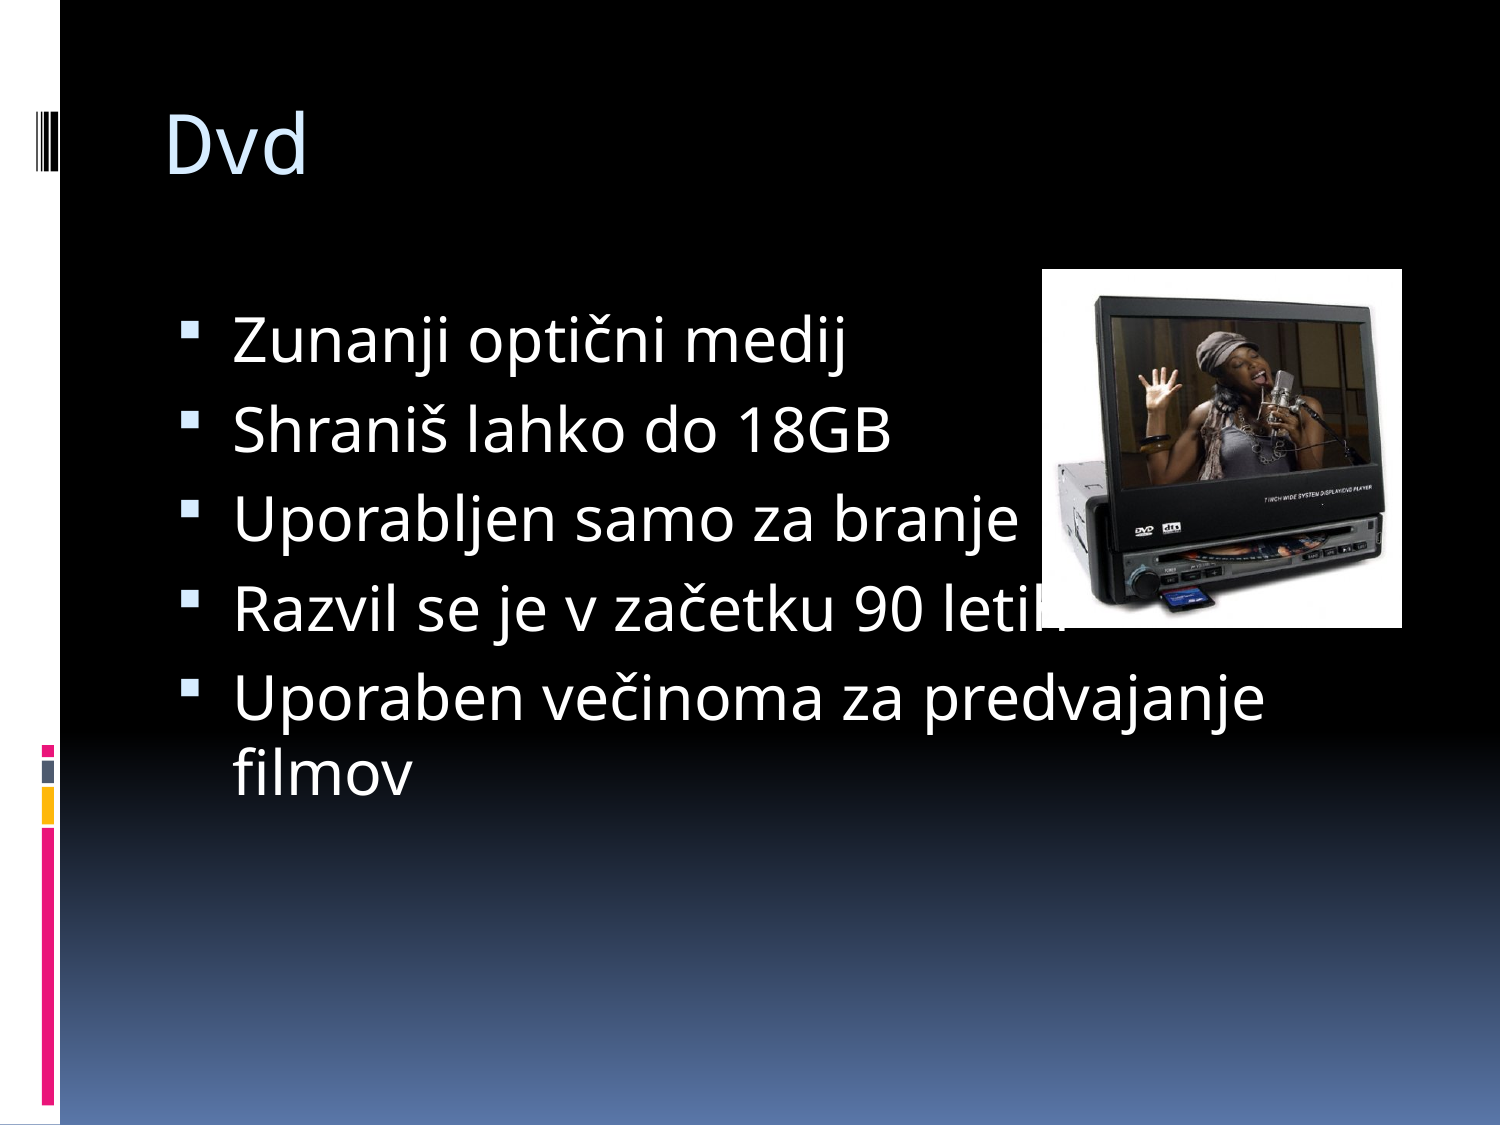

# Dvd
Zunanji optični medij
Shraniš lahko do 18GB
Uporabljen samo za branje
Razvil se je v začetku 90 letih
Uporaben večinoma za predvajanje filmov